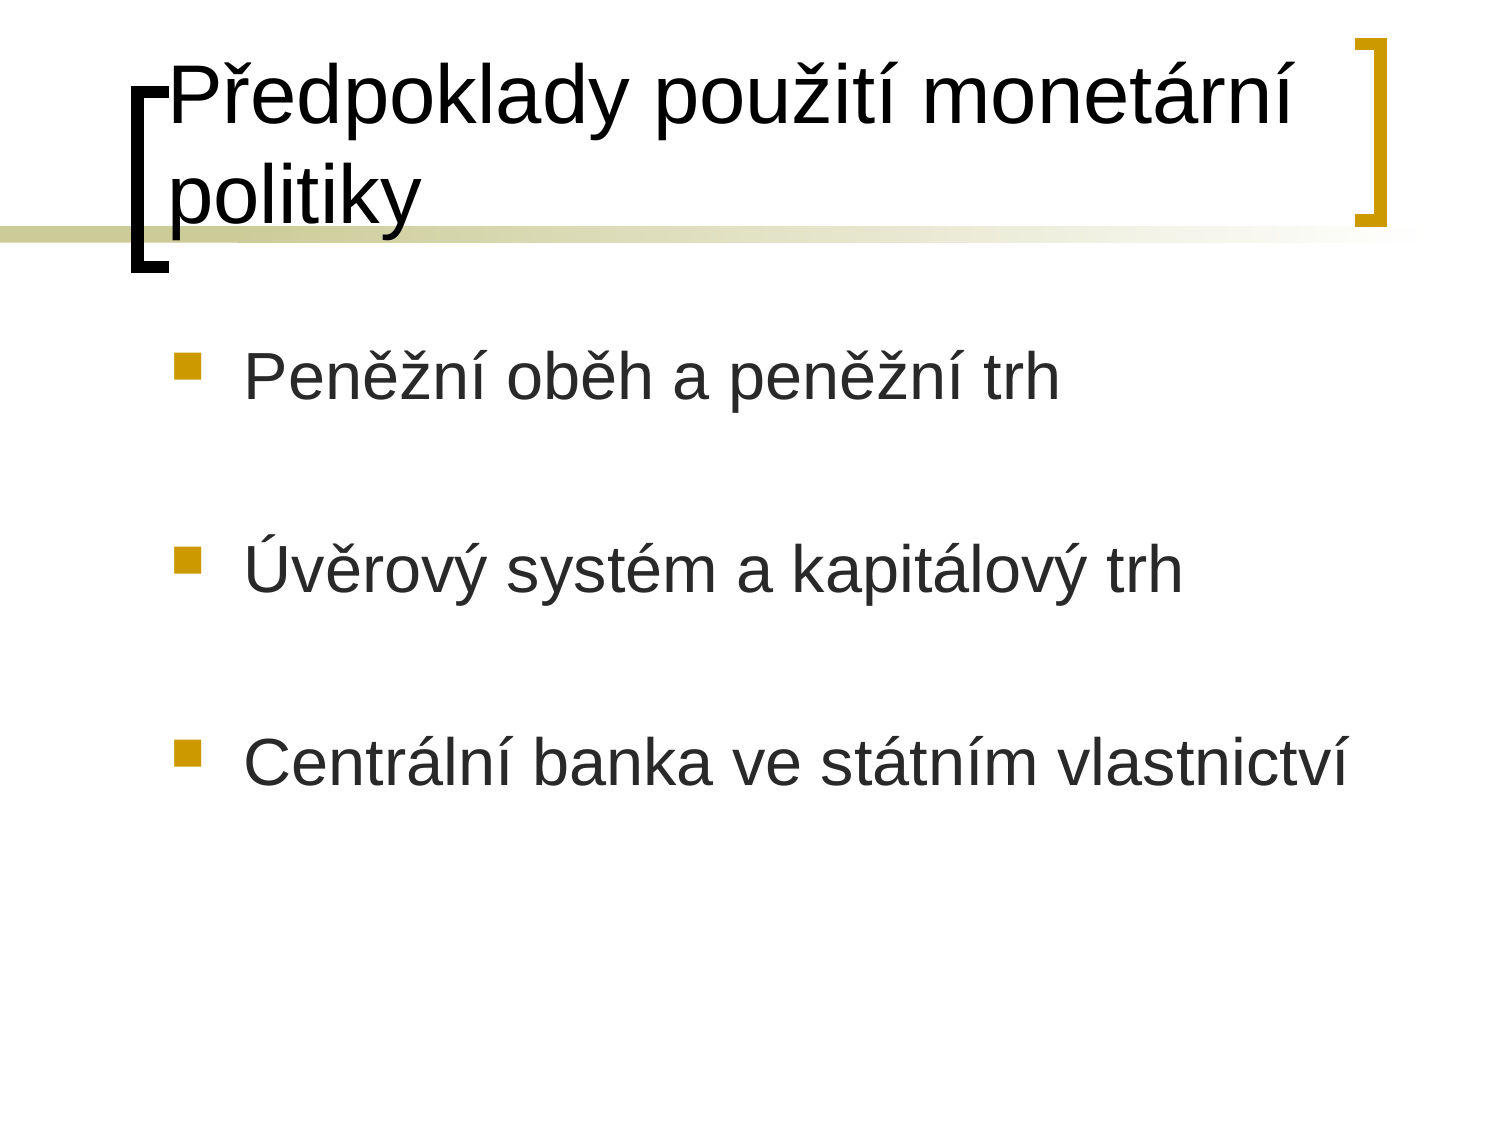

# Předpoklady použití monetární politiky
Peněžní oběh a peněžní trh
Úvěrový systém a kapitálový trh
Centrální banka ve státním vlastnictví